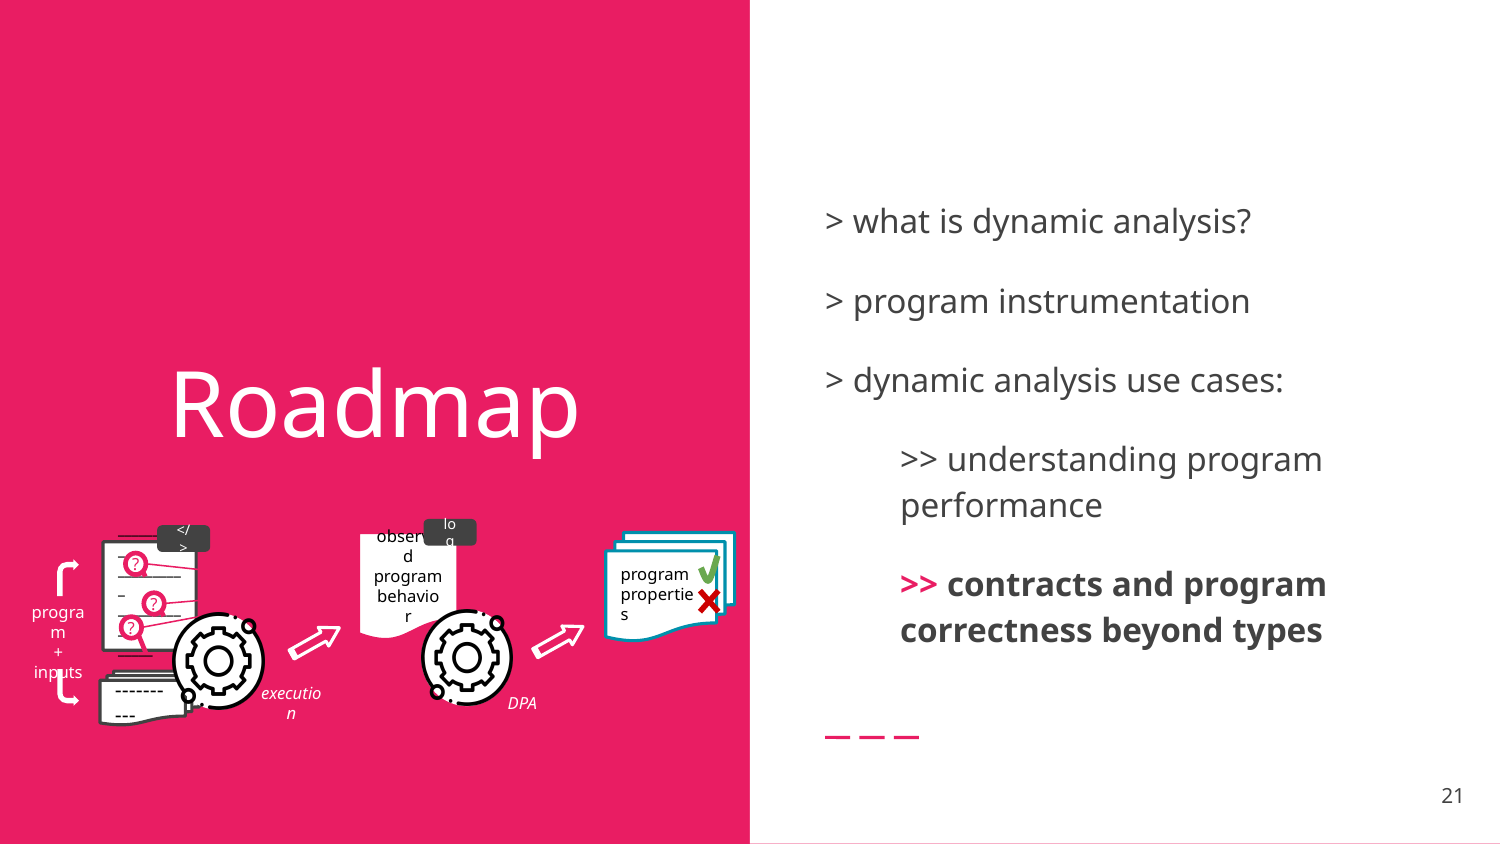

> what is dynamic analysis?
> program instrumentation
> dynamic analysis use cases:
>> understanding program performance
>> contracts and program correctness beyond types
# Roadmap
log
</>
observed
program behavior
program properties
__________
__________
__________
_____
?
program
+
inputs
?
?
----------
execution
DPA